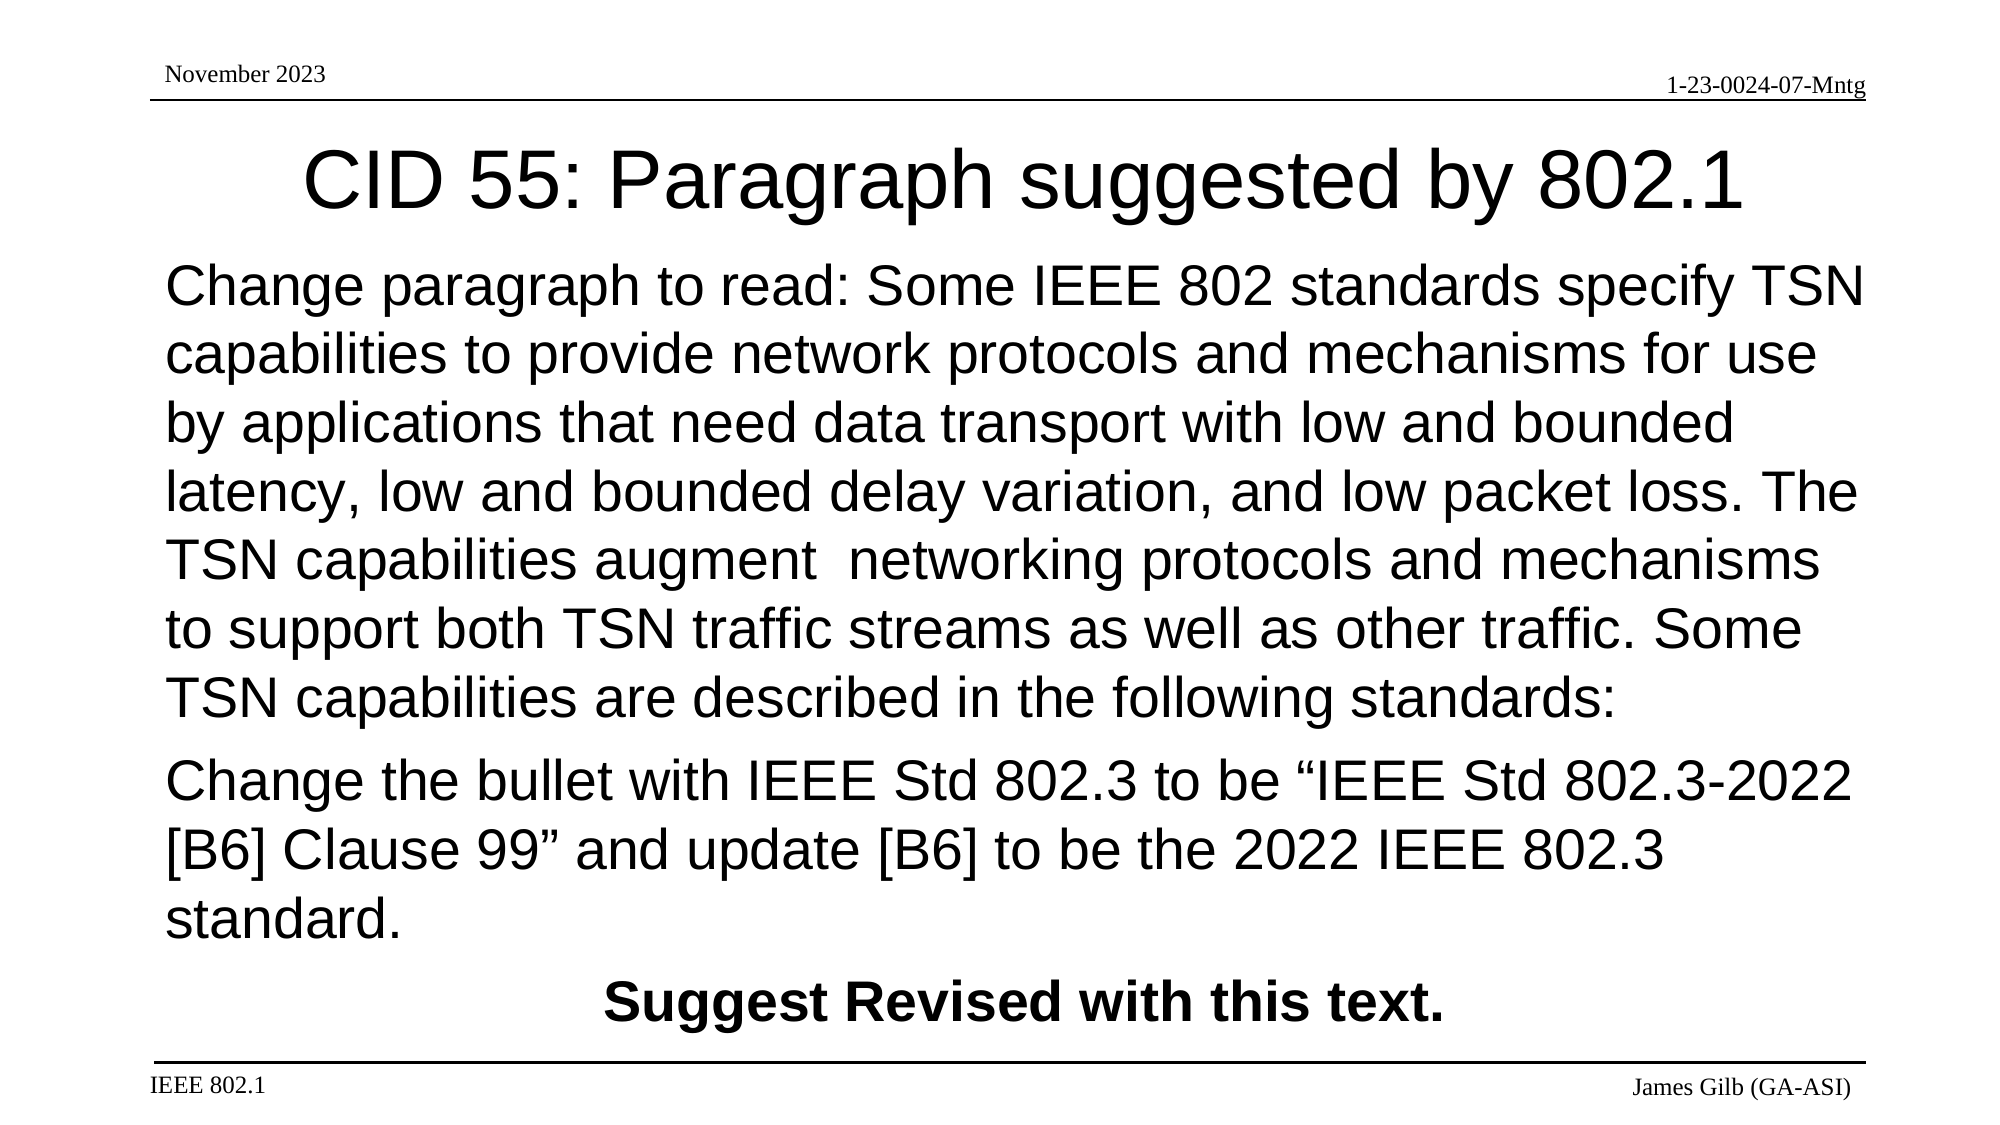

# CID 55: Paragraph suggested by 802.1
Change paragraph to read: Some IEEE 802 standards specify TSN capabilities to provide network protocols and mechanisms for use by applications that need data transport with low and bounded latency, low and bounded delay variation, and low packet loss. The TSN capabilities augment networking protocols and mechanisms to support both TSN traffic streams as well as other traffic. Some TSN capabilities are described in the following standards:
Change the bullet with IEEE Std 802.3 to be “IEEE Std 802.3-2022 [B6] Clause 99” and update [B6] to be the 2022 IEEE 802.3 standard.
Suggest Revised with this text.